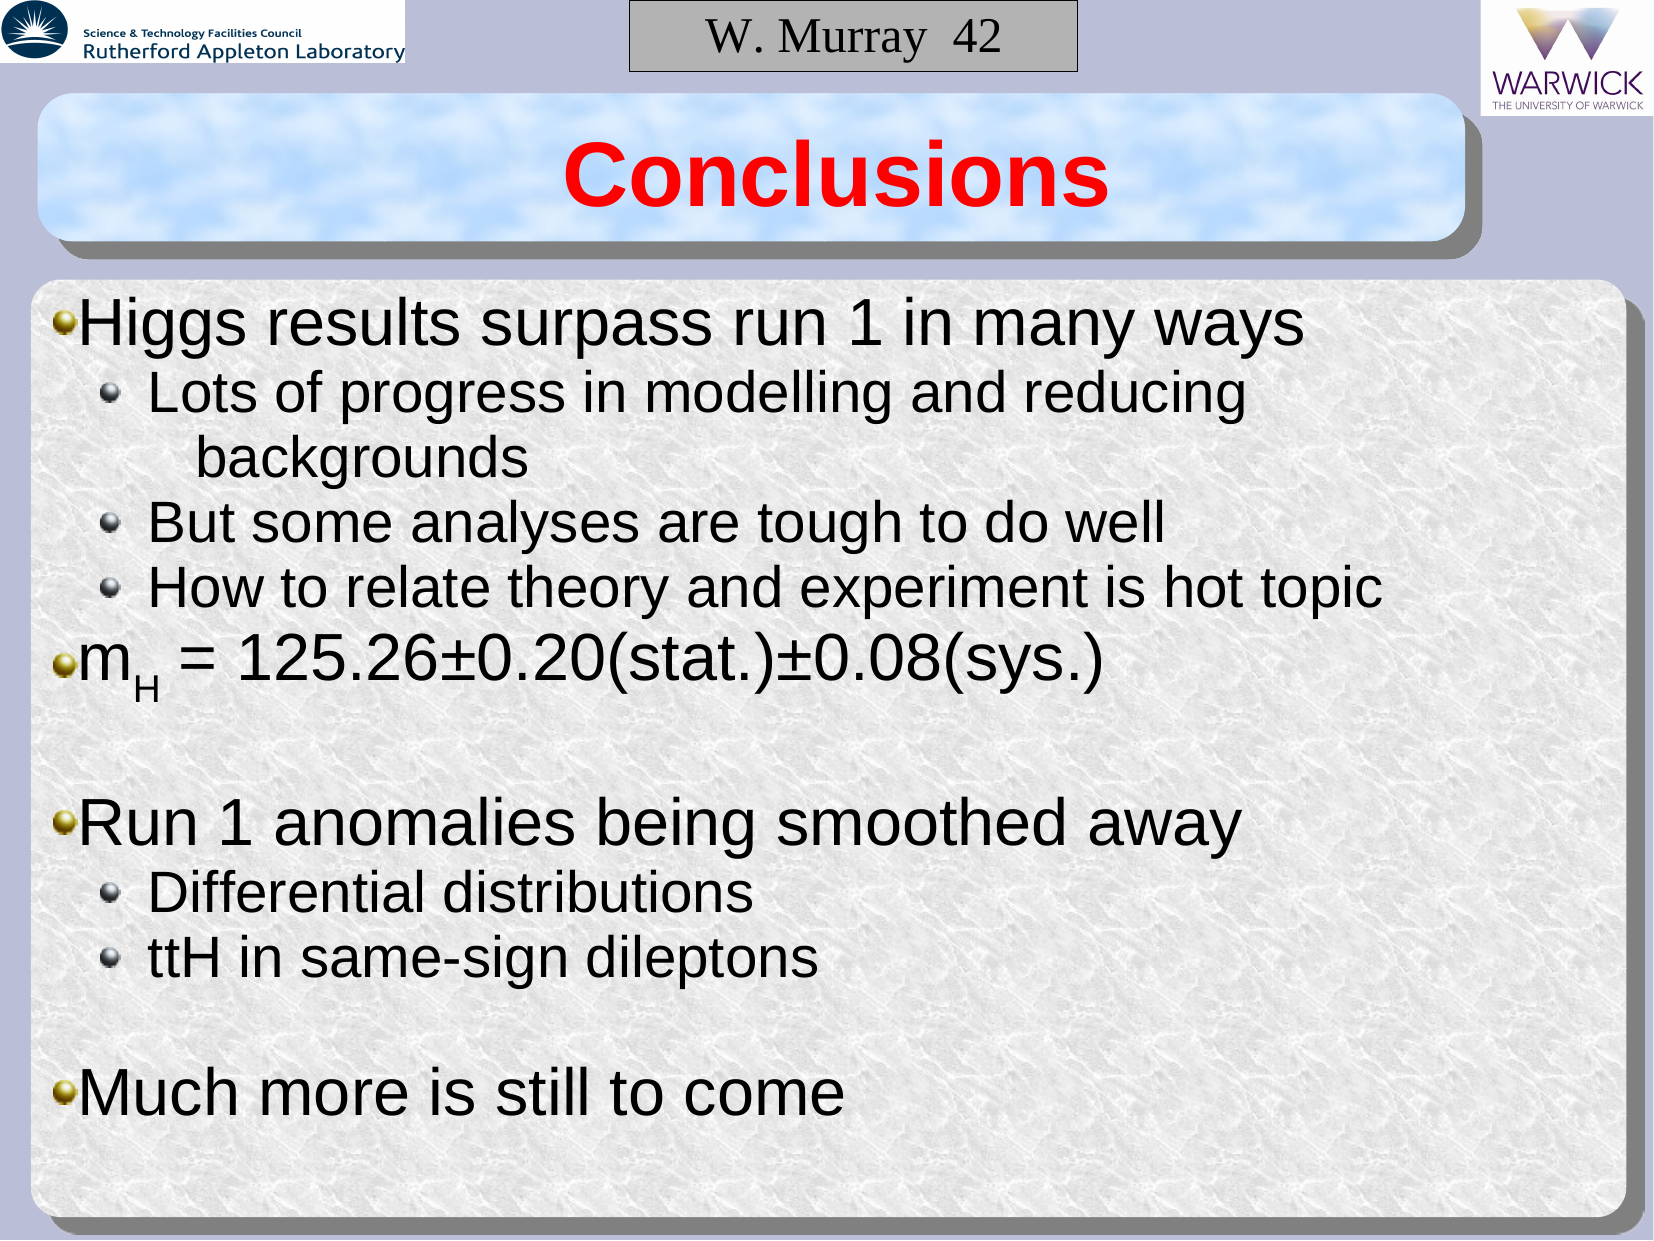

# Conclusions
Higgs results surpass run 1 in many ways
Lots of progress in modelling and reducing backgrounds
But some analyses are tough to do well
How to relate theory and experiment is hot topic
mH = 125.26±0.20(stat.)±0.08(sys.)
Run 1 anomalies being smoothed away
Differential distributions
ttH in same-sign dileptons
Much more is still to come